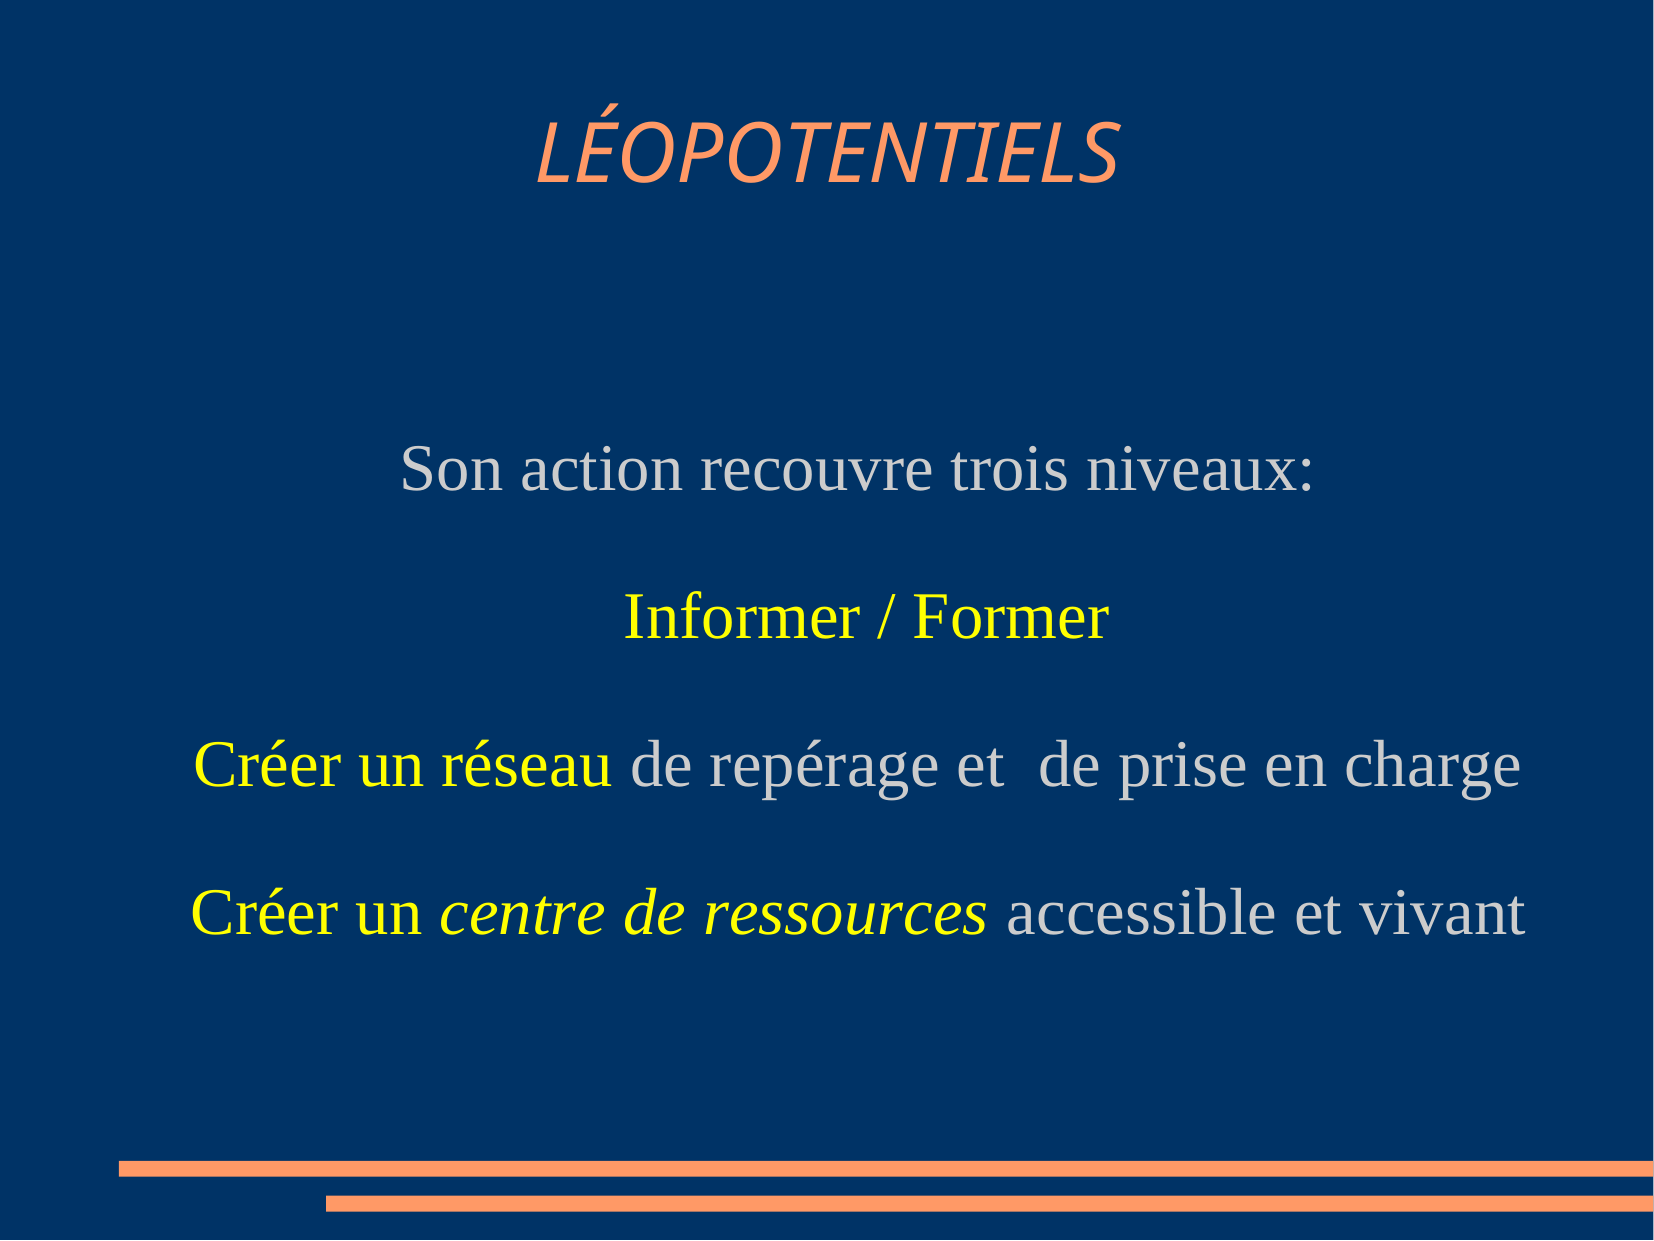

# LÉOPOTENTIELS
Son action recouvre trois niveaux:
 Informer / Former
Créer un réseau de repérage et de prise en charge
Créer un centre de ressources accessible et vivant